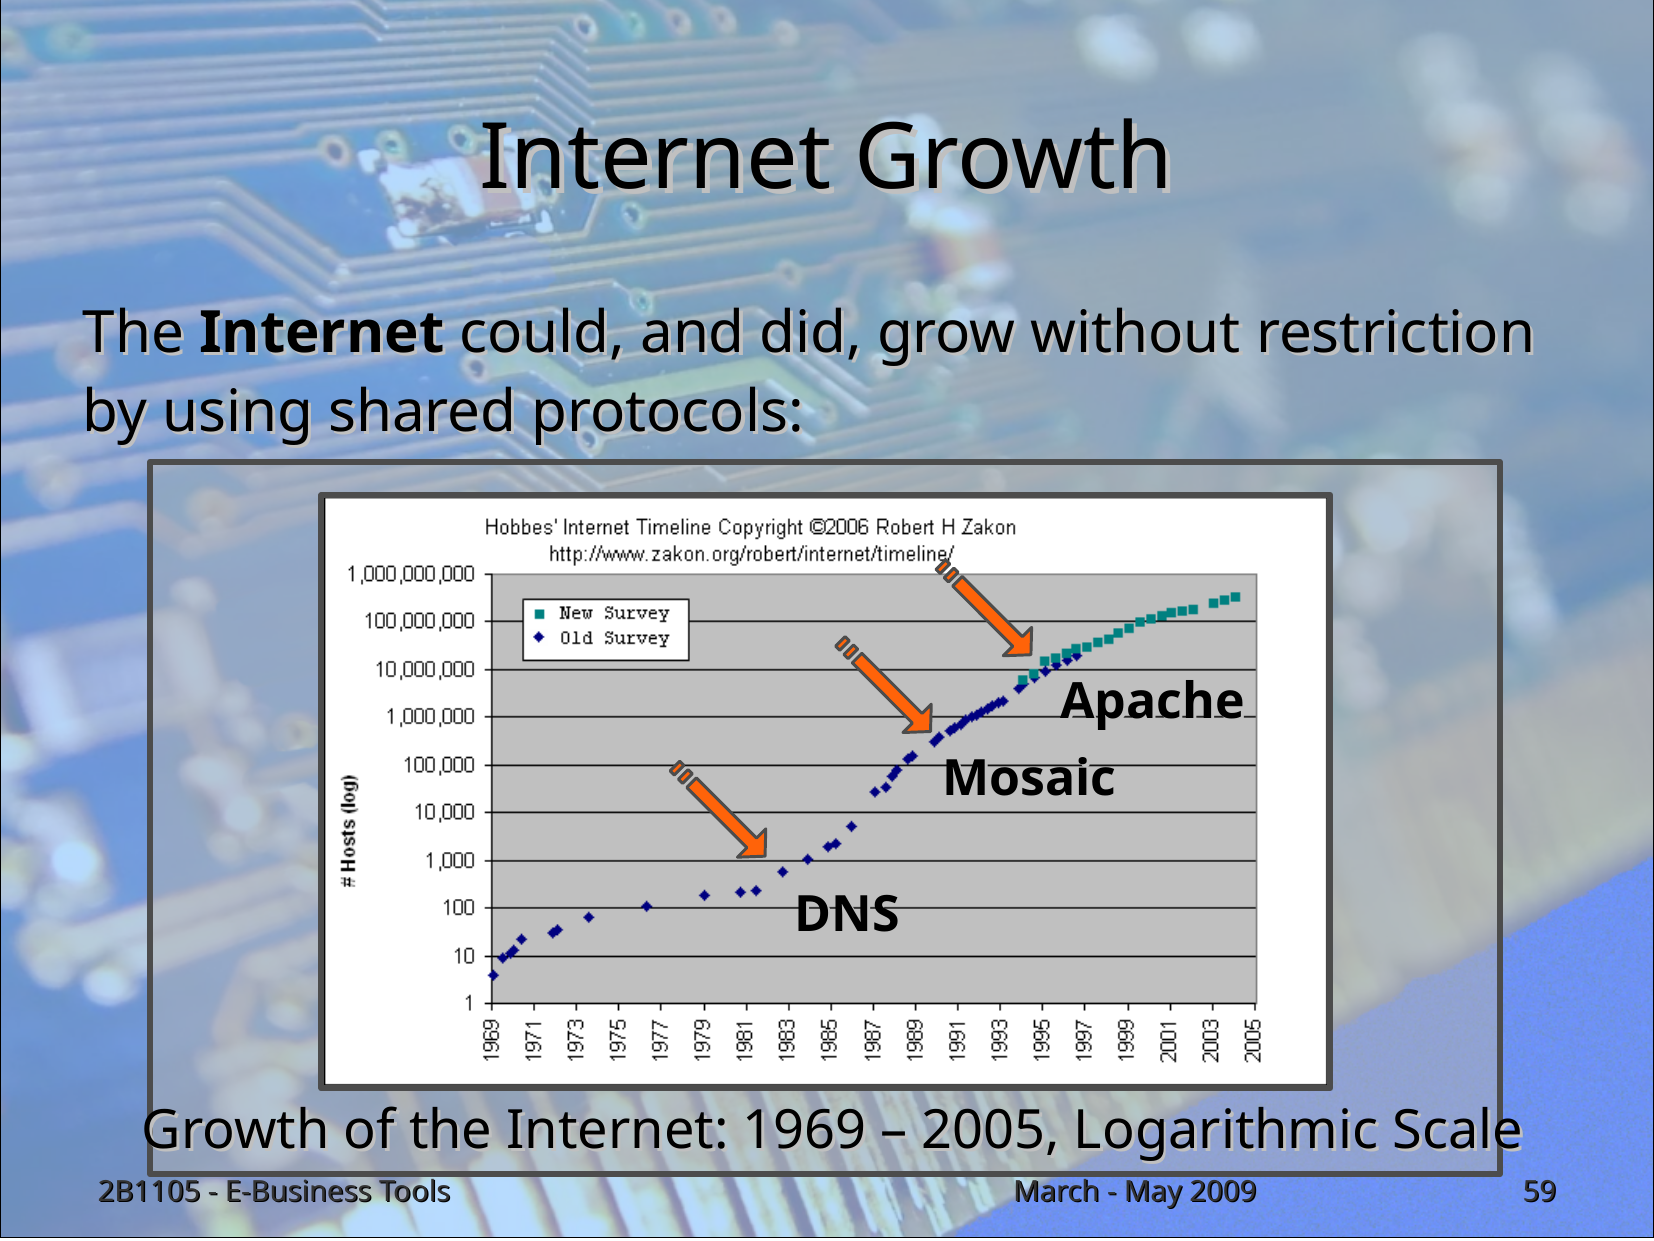

# Internet Growth
The Internet could, and did, grow without restriction by using shared protocols:
Apache
Mosaic
DNS
Growth of the Internet: 1969 – 2005, Logarithmic Scale